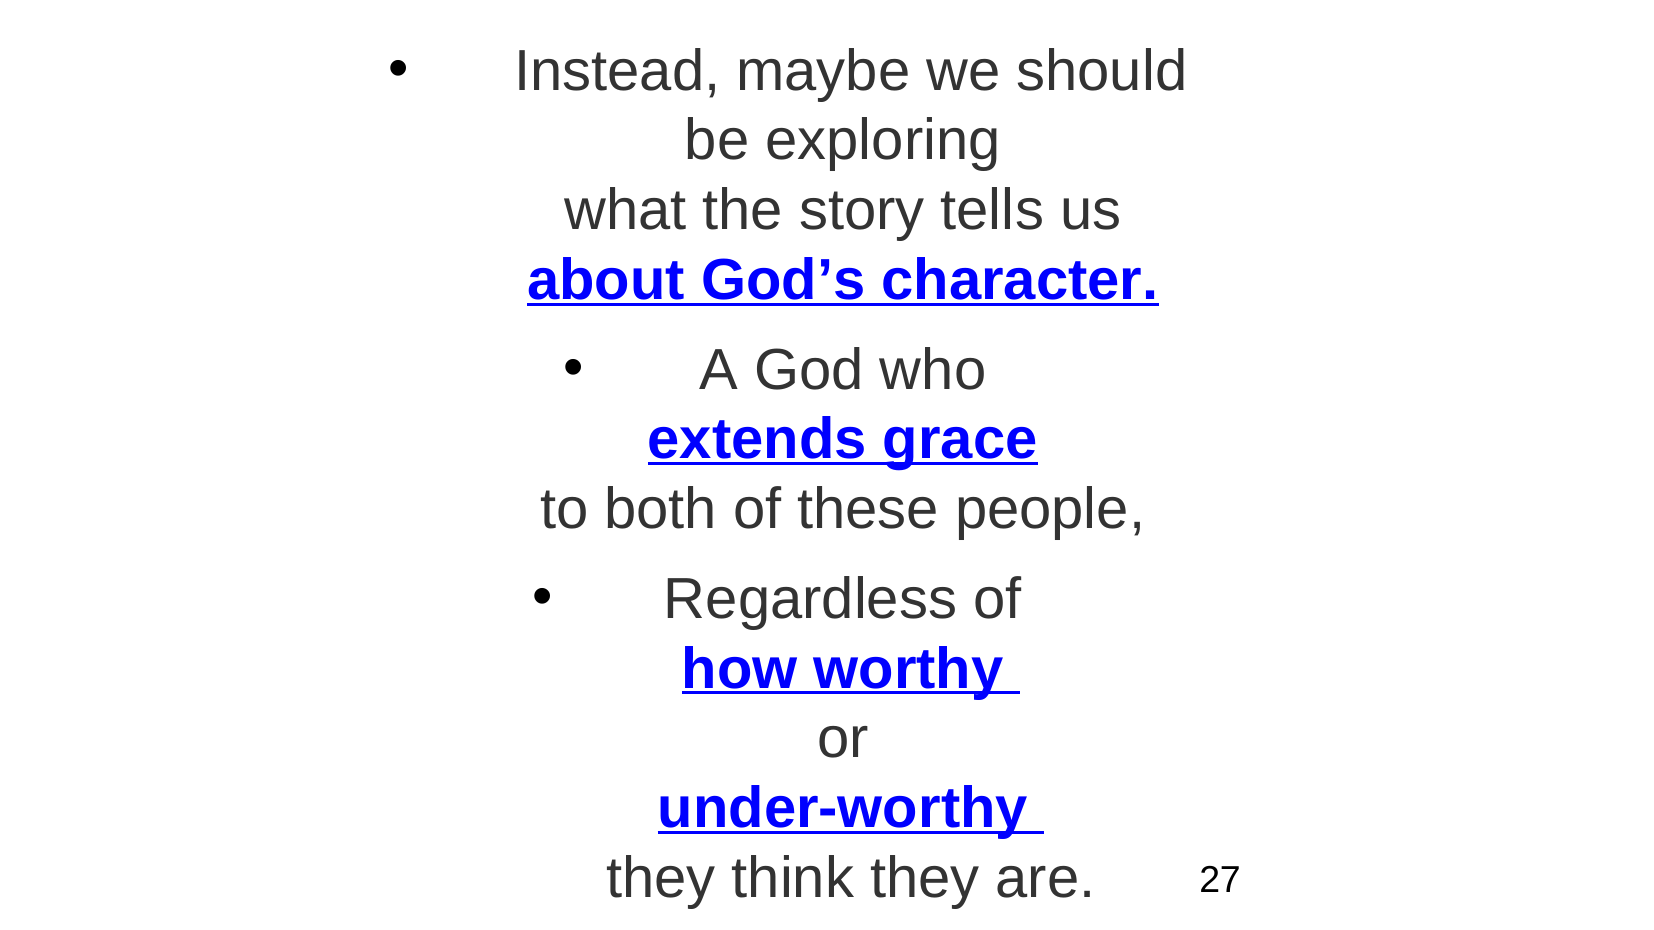

# Instead, maybe we should be exploring what the story tells us about God’s character.
A God who
extends grace
to both of these people,
Regardless of
how worthy
or
under-worthy
they think they are.
27